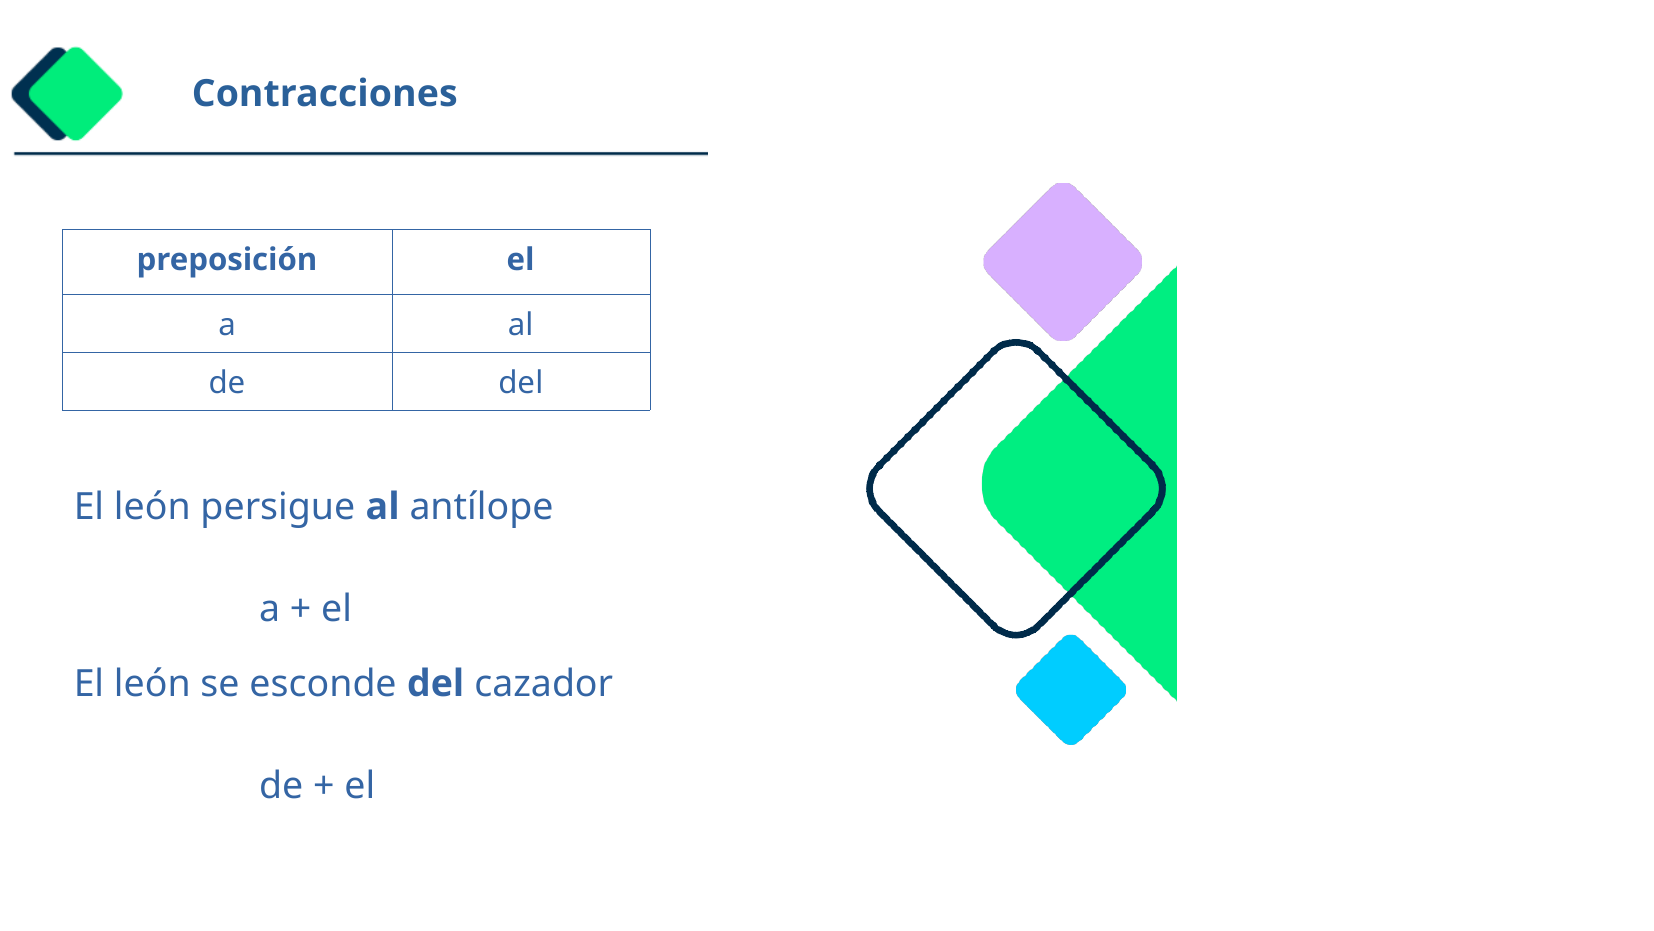

#
Contracciones
| preposición | el |
| --- | --- |
| a | al |
| de | del |
El león persigue al antílope
 a + el
El león se esconde del cazador
 de + el